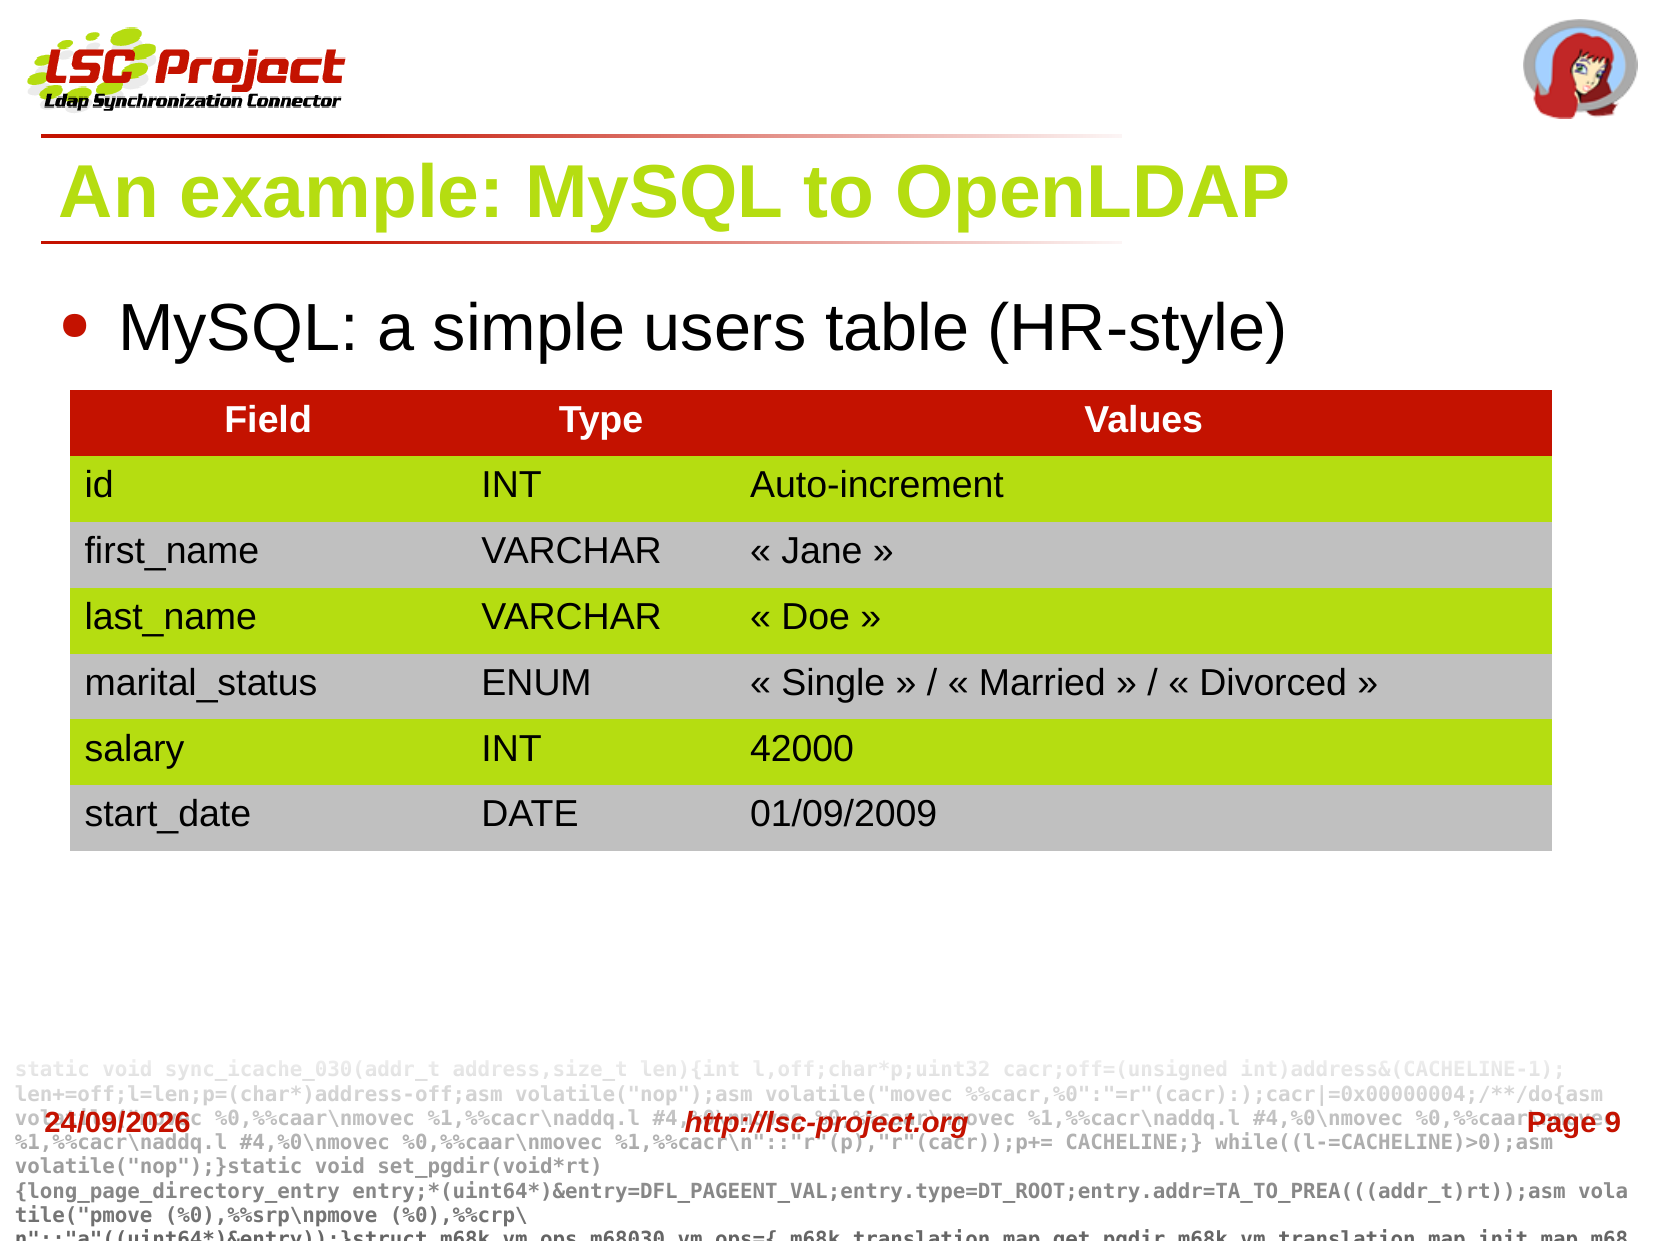

# An example: MySQL to OpenLDAP
MySQL: a simple users table (HR-style)
| Field | Type | Values |
| --- | --- | --- |
| id | INT | Auto-increment |
| first\_name | VARCHAR | « Jane » |
| last\_name | VARCHAR | « Doe » |
| marital\_status | ENUM | « Single » / « Married » / « Divorced » |
| salary | INT | 42000 |
| start\_date | DATE | 01/09/2009 |